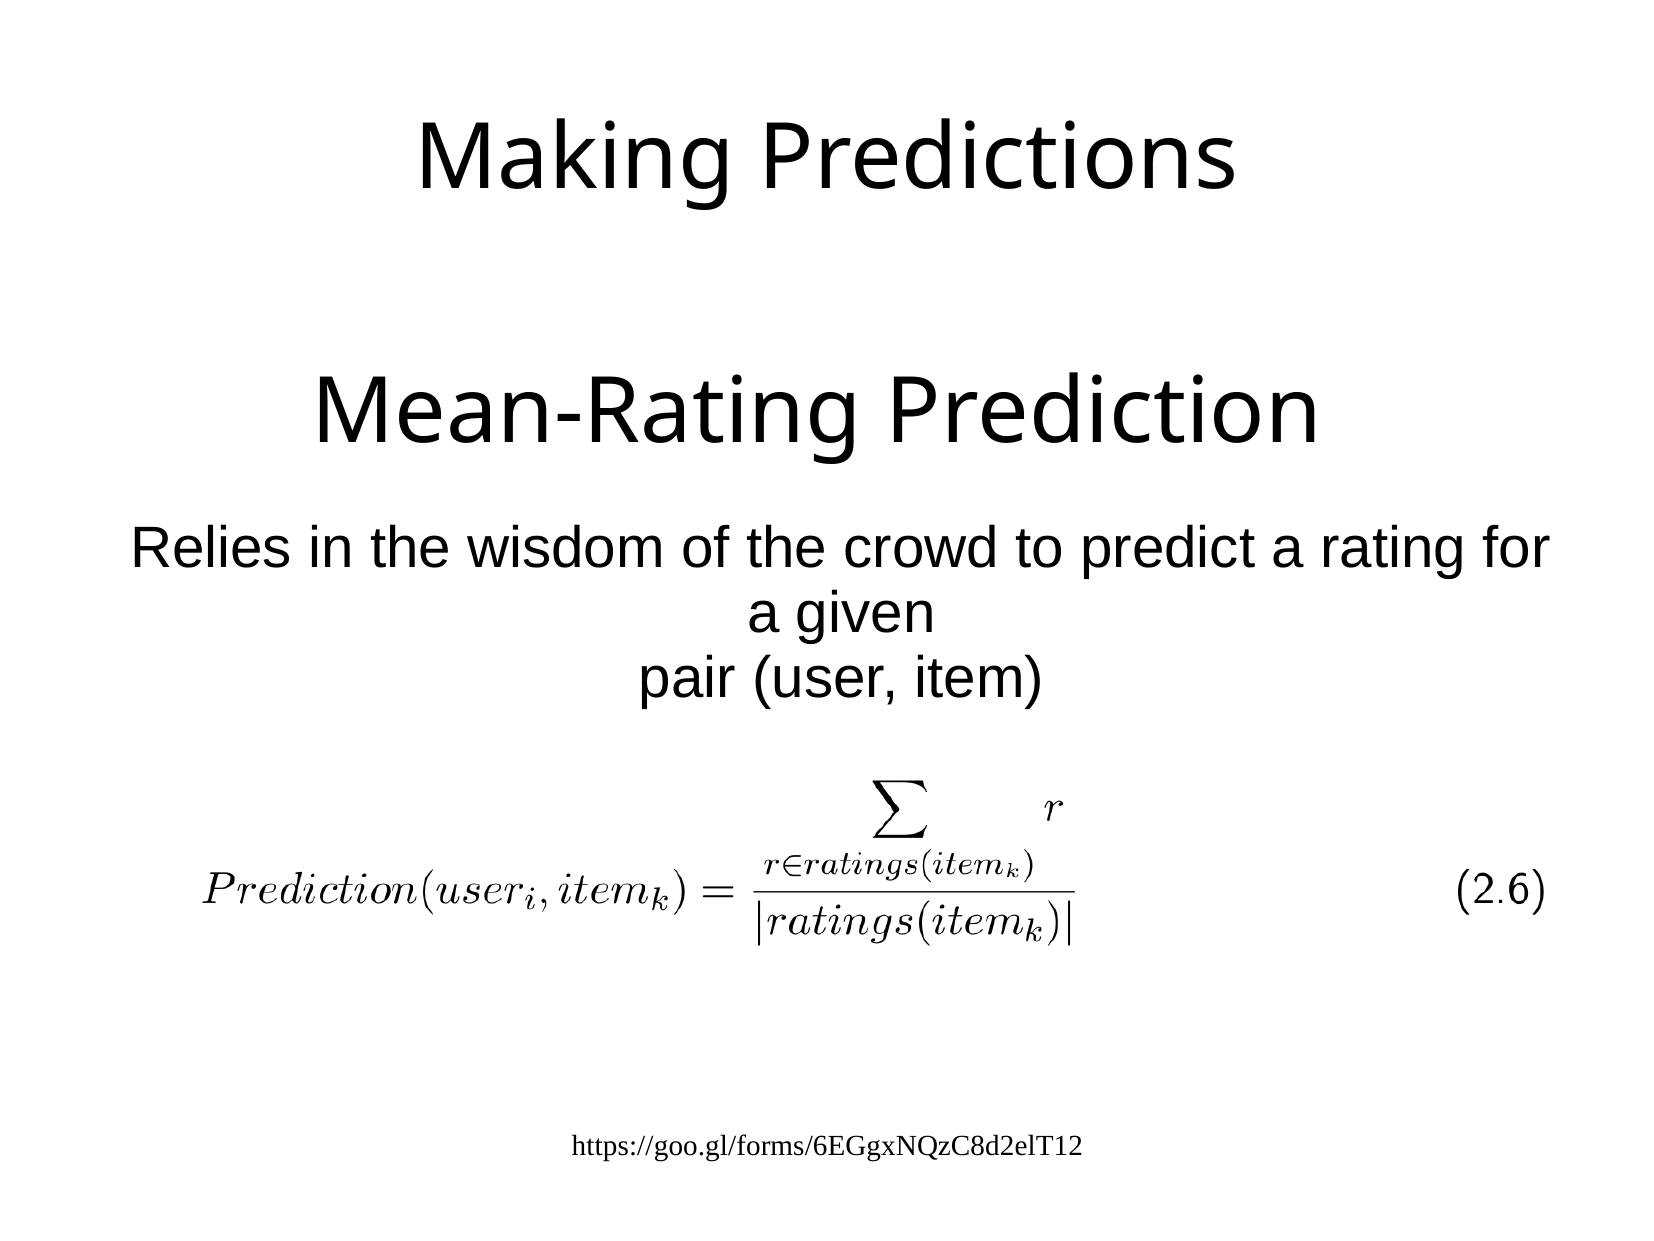

# Making Predictions
Mean-Rating Prediction
Relies in the wisdom of the crowd to predict a rating for a given
pair (user, item)
https://goo.gl/forms/6EGgxNQzC8d2elT12